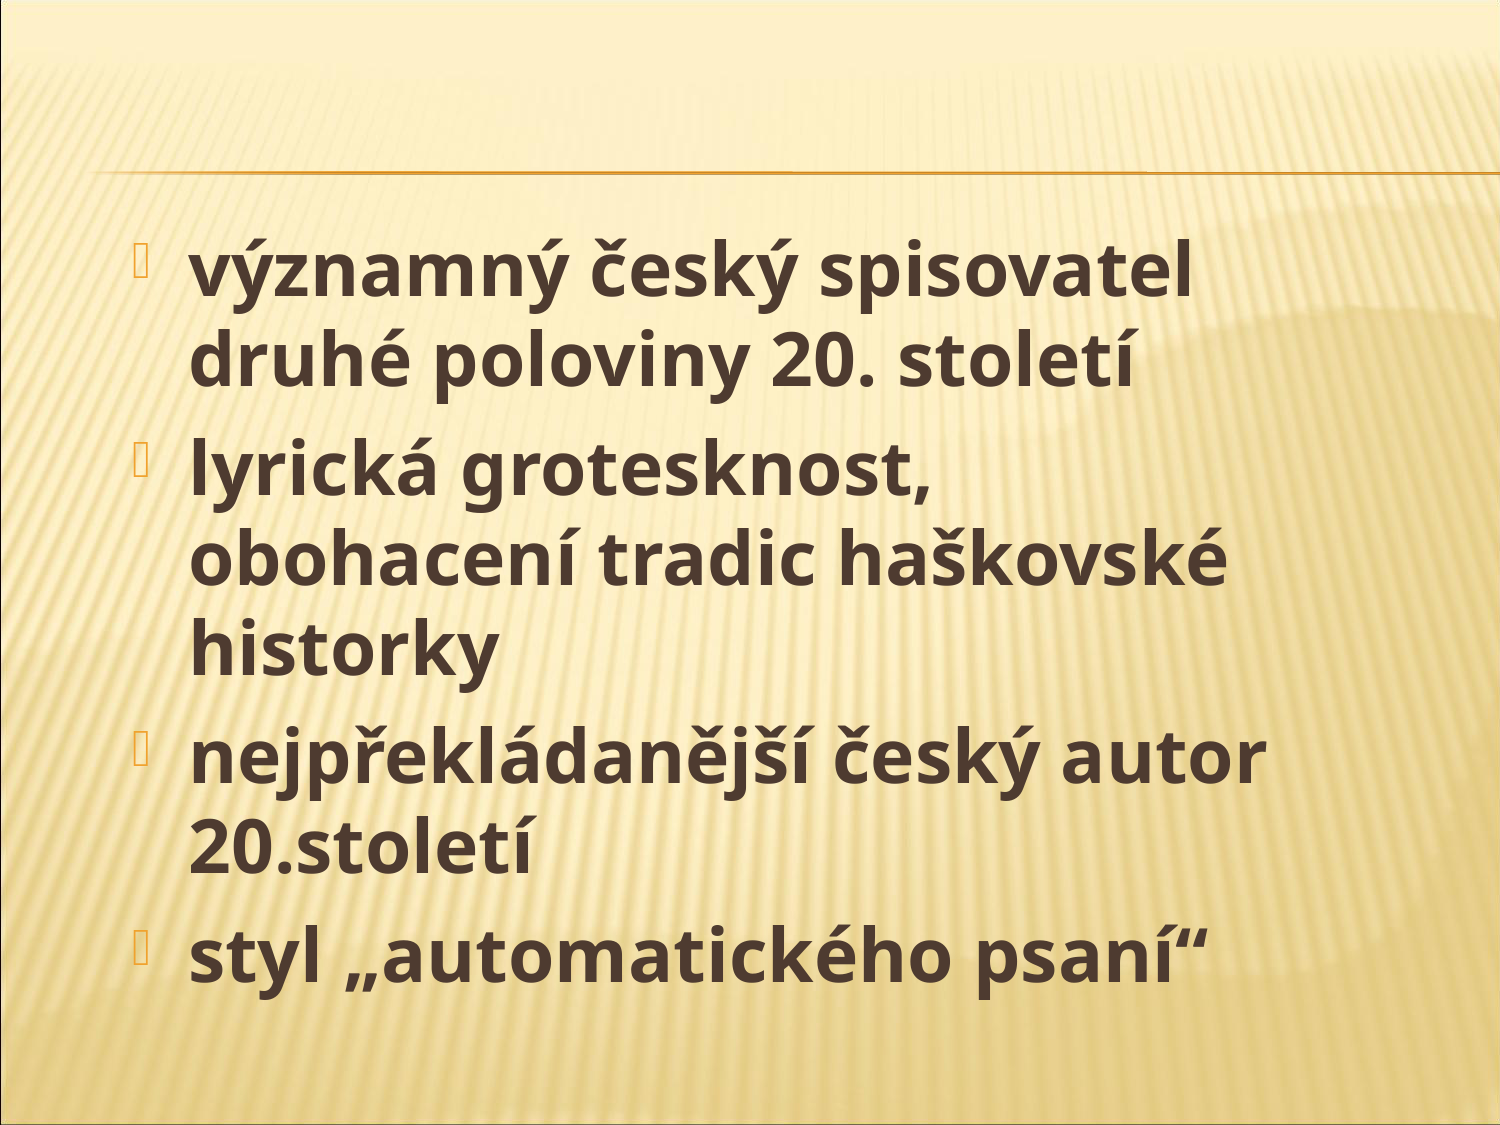

# významný český spisovatel druhé poloviny 20. století
lyrická grotesknost, obohacení tradic haškovské historky
nejpřekládanější český autor 20.století
styl „automatického psaní“